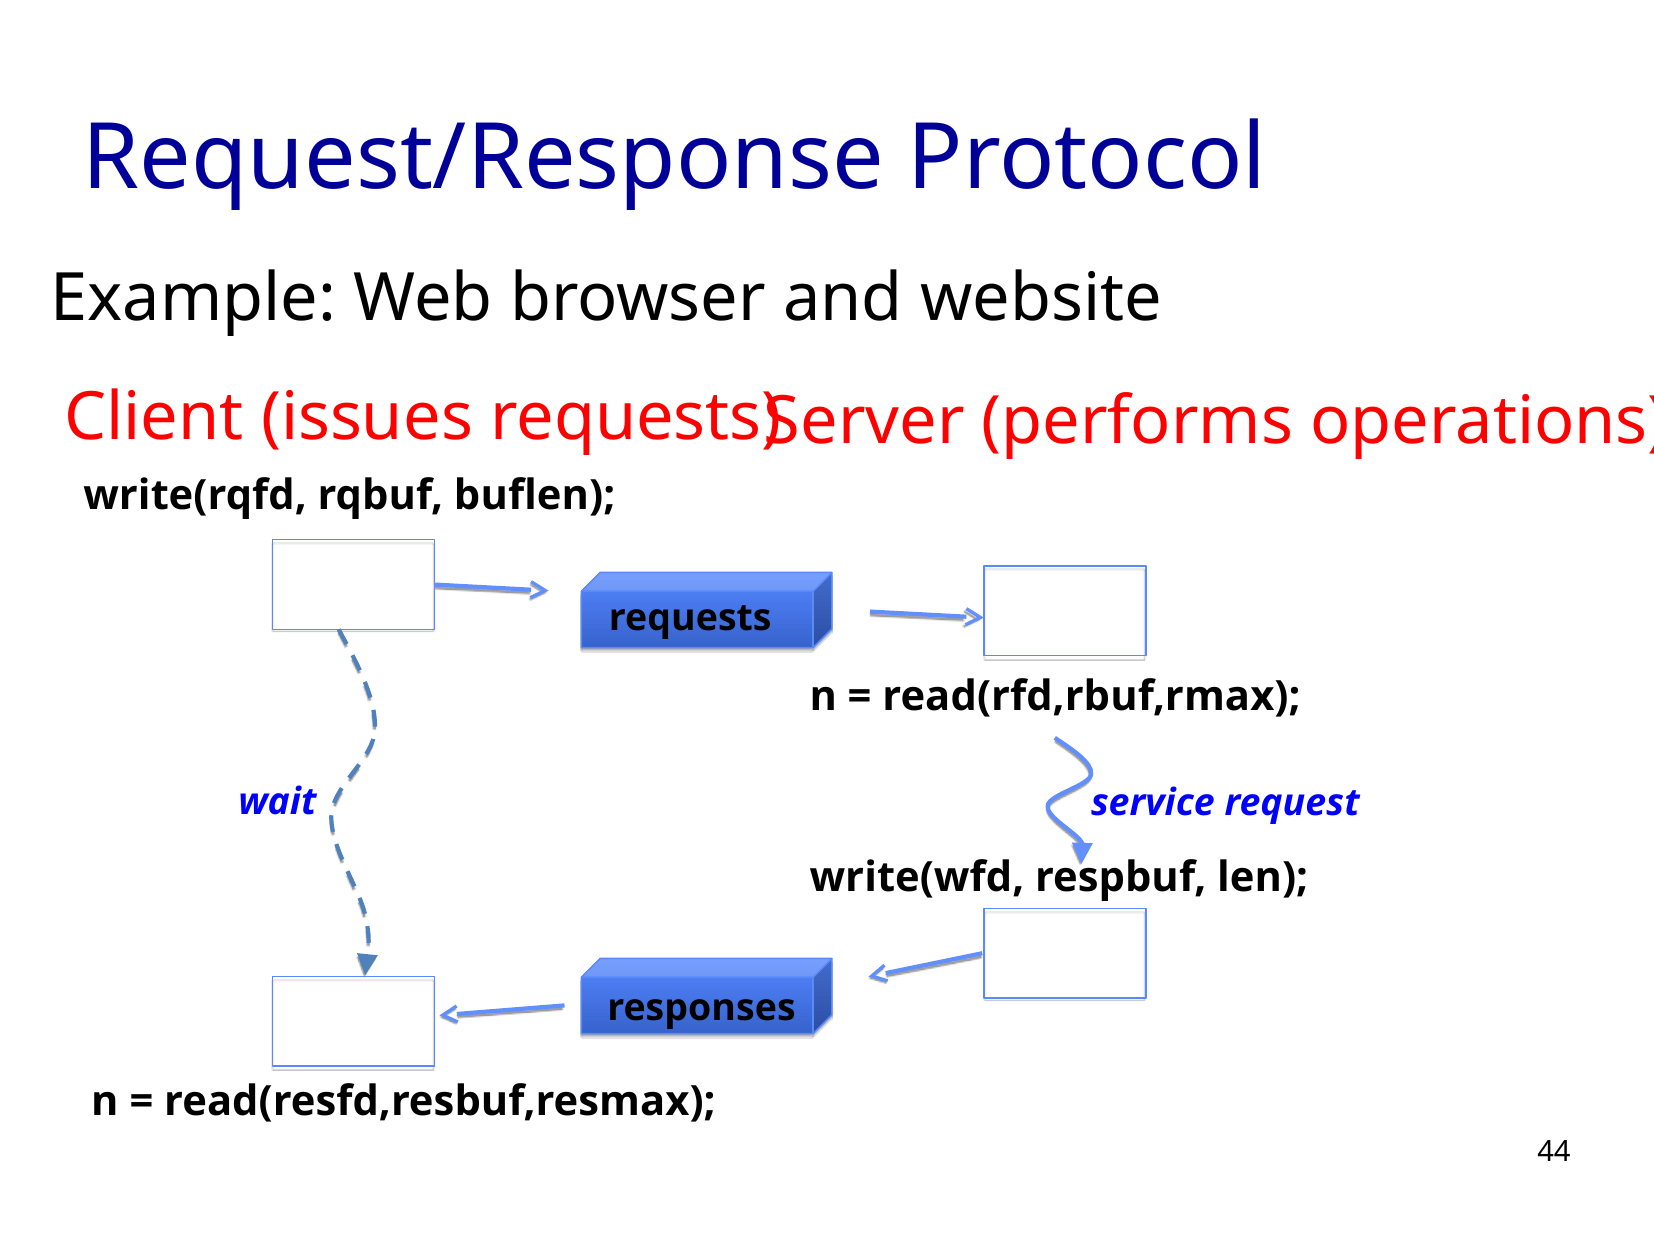

# Request/Response Protocol
Example: Web browser and website
Client (issues requests)
Server (performs operations)
write(rqfd, rqbuf, buflen);
requests
n = read(rfd,rbuf,rmax);
wait
service request
write(wfd, respbuf, len);
responses
n = read(resfd,resbuf,resmax);
44